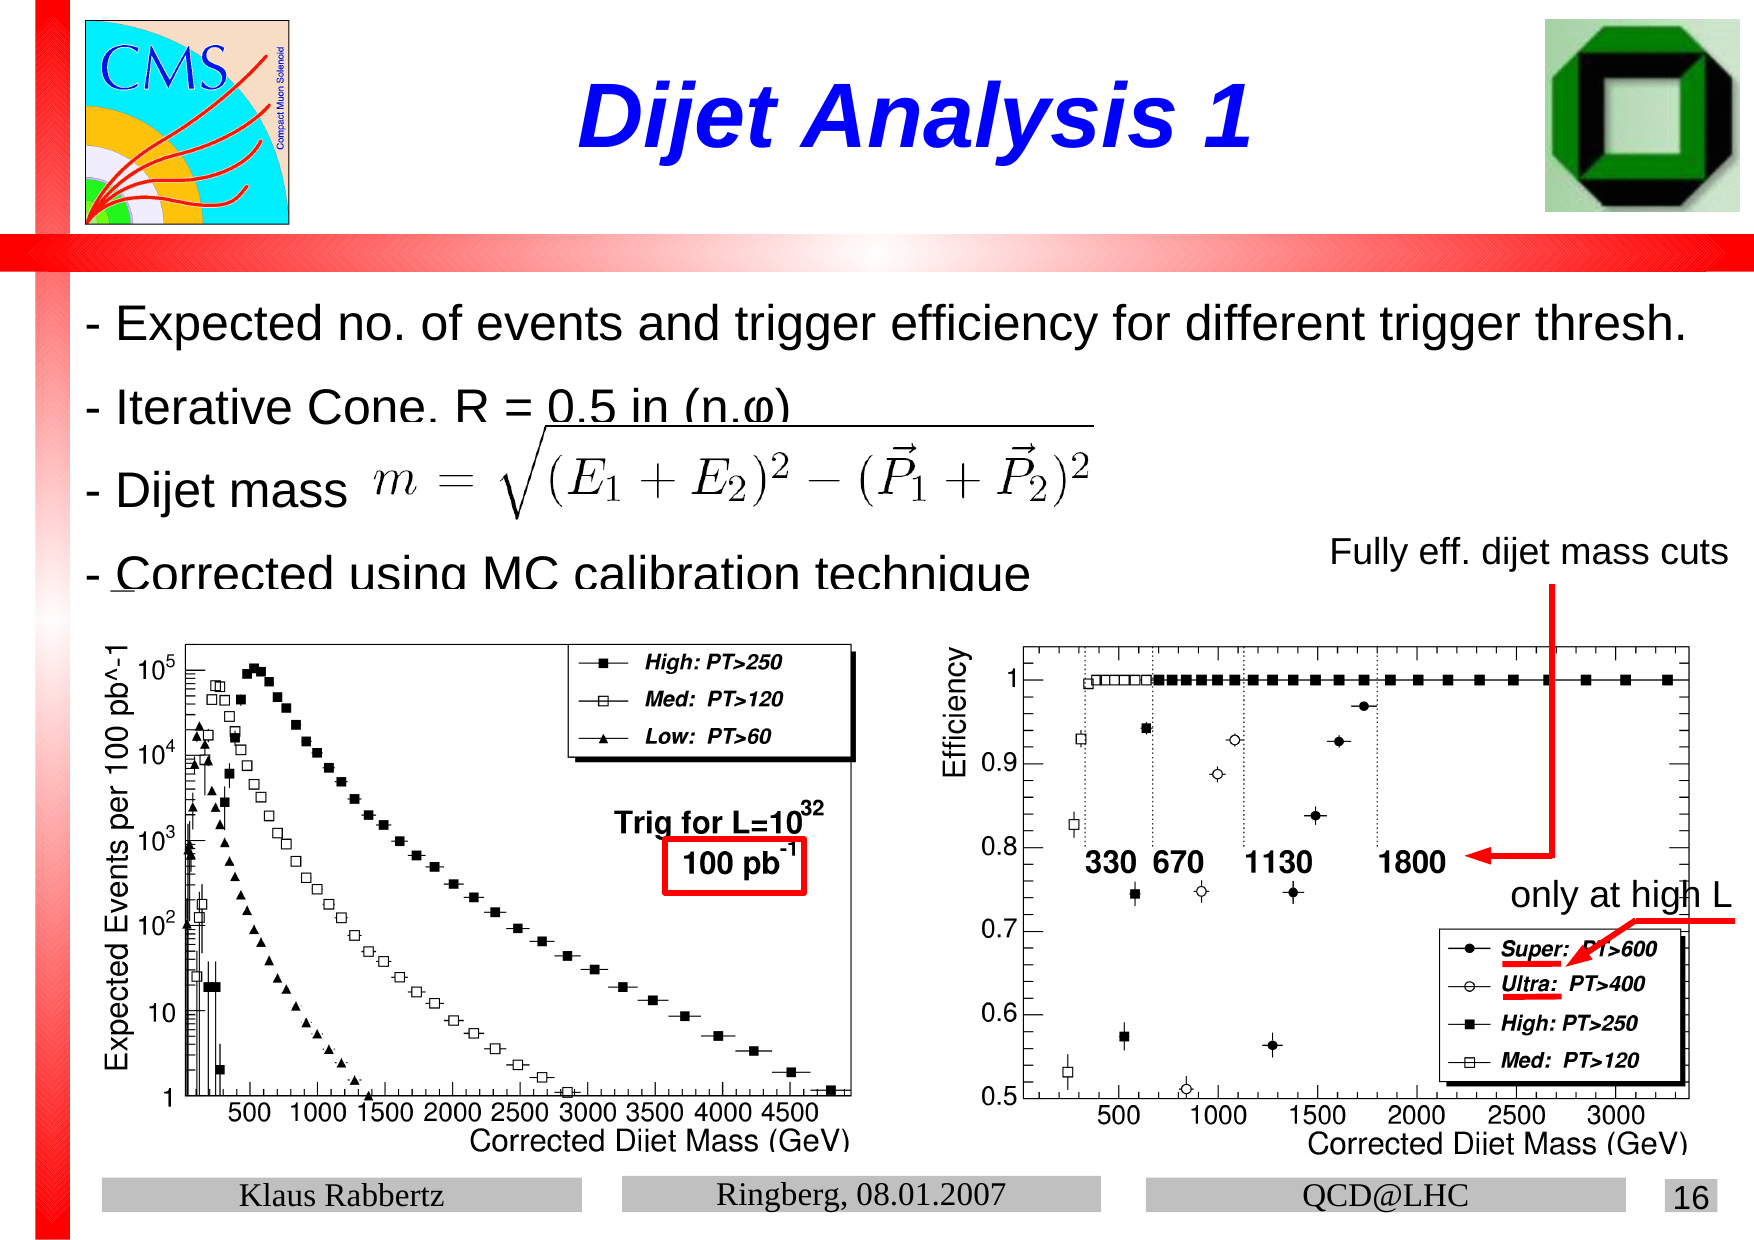

# Dijet Analysis 1
- Expected no. of events and trigger efficiency for different trigger thresh.
- Iterative Cone, R = 0.5 in (η,φ)
- Dijet mass
- Corrected using MC calibration technique
Fully eff. dijet mass cuts
only at high L